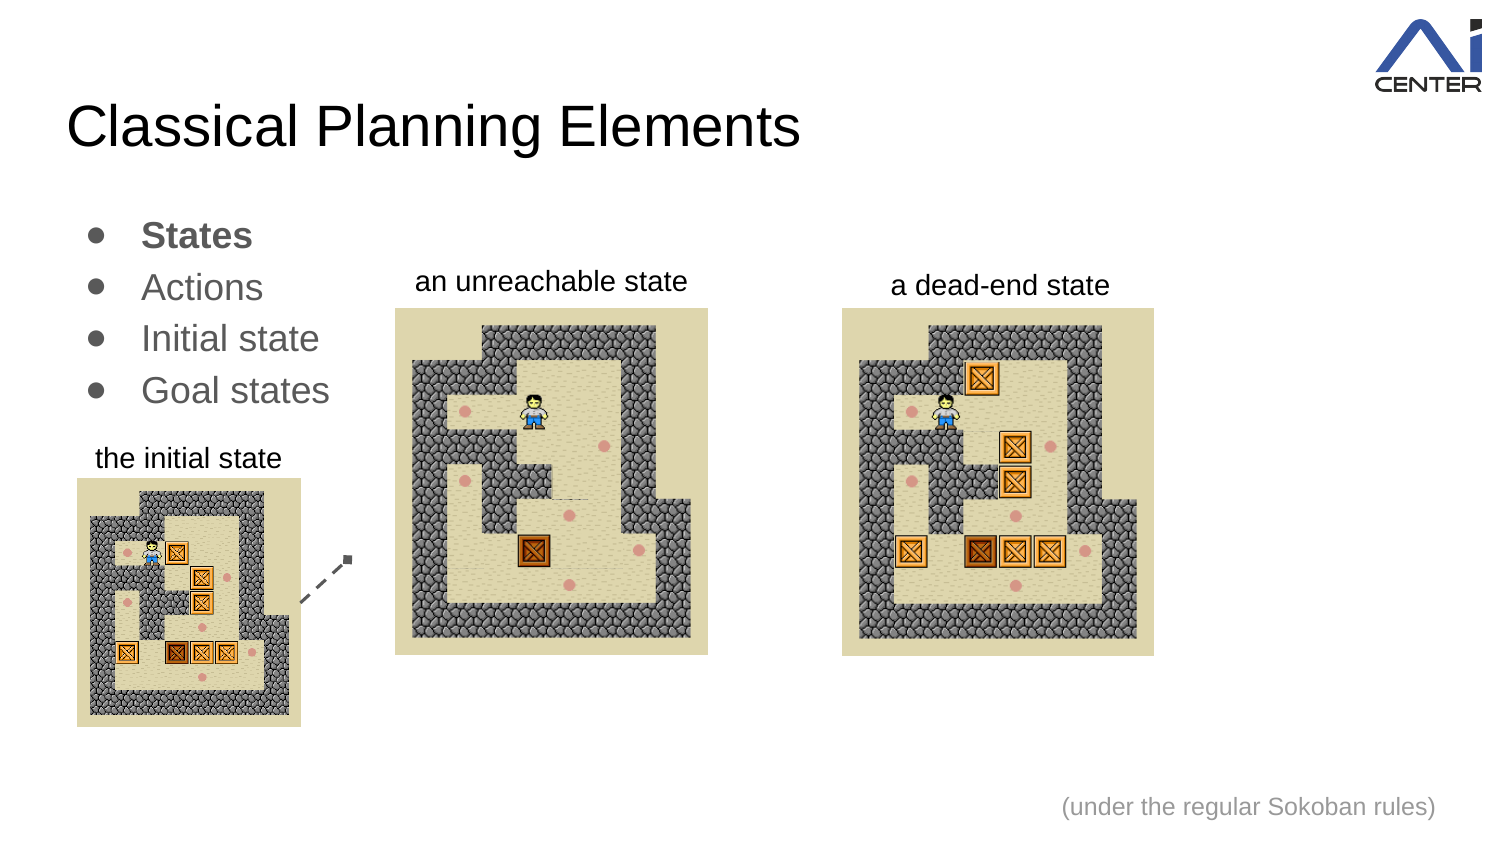

# Classical Planning Elements
States
Actions
Initial state
Goal states
an unreachable state
a dead-end state
the initial state
(under the regular Sokoban rules)